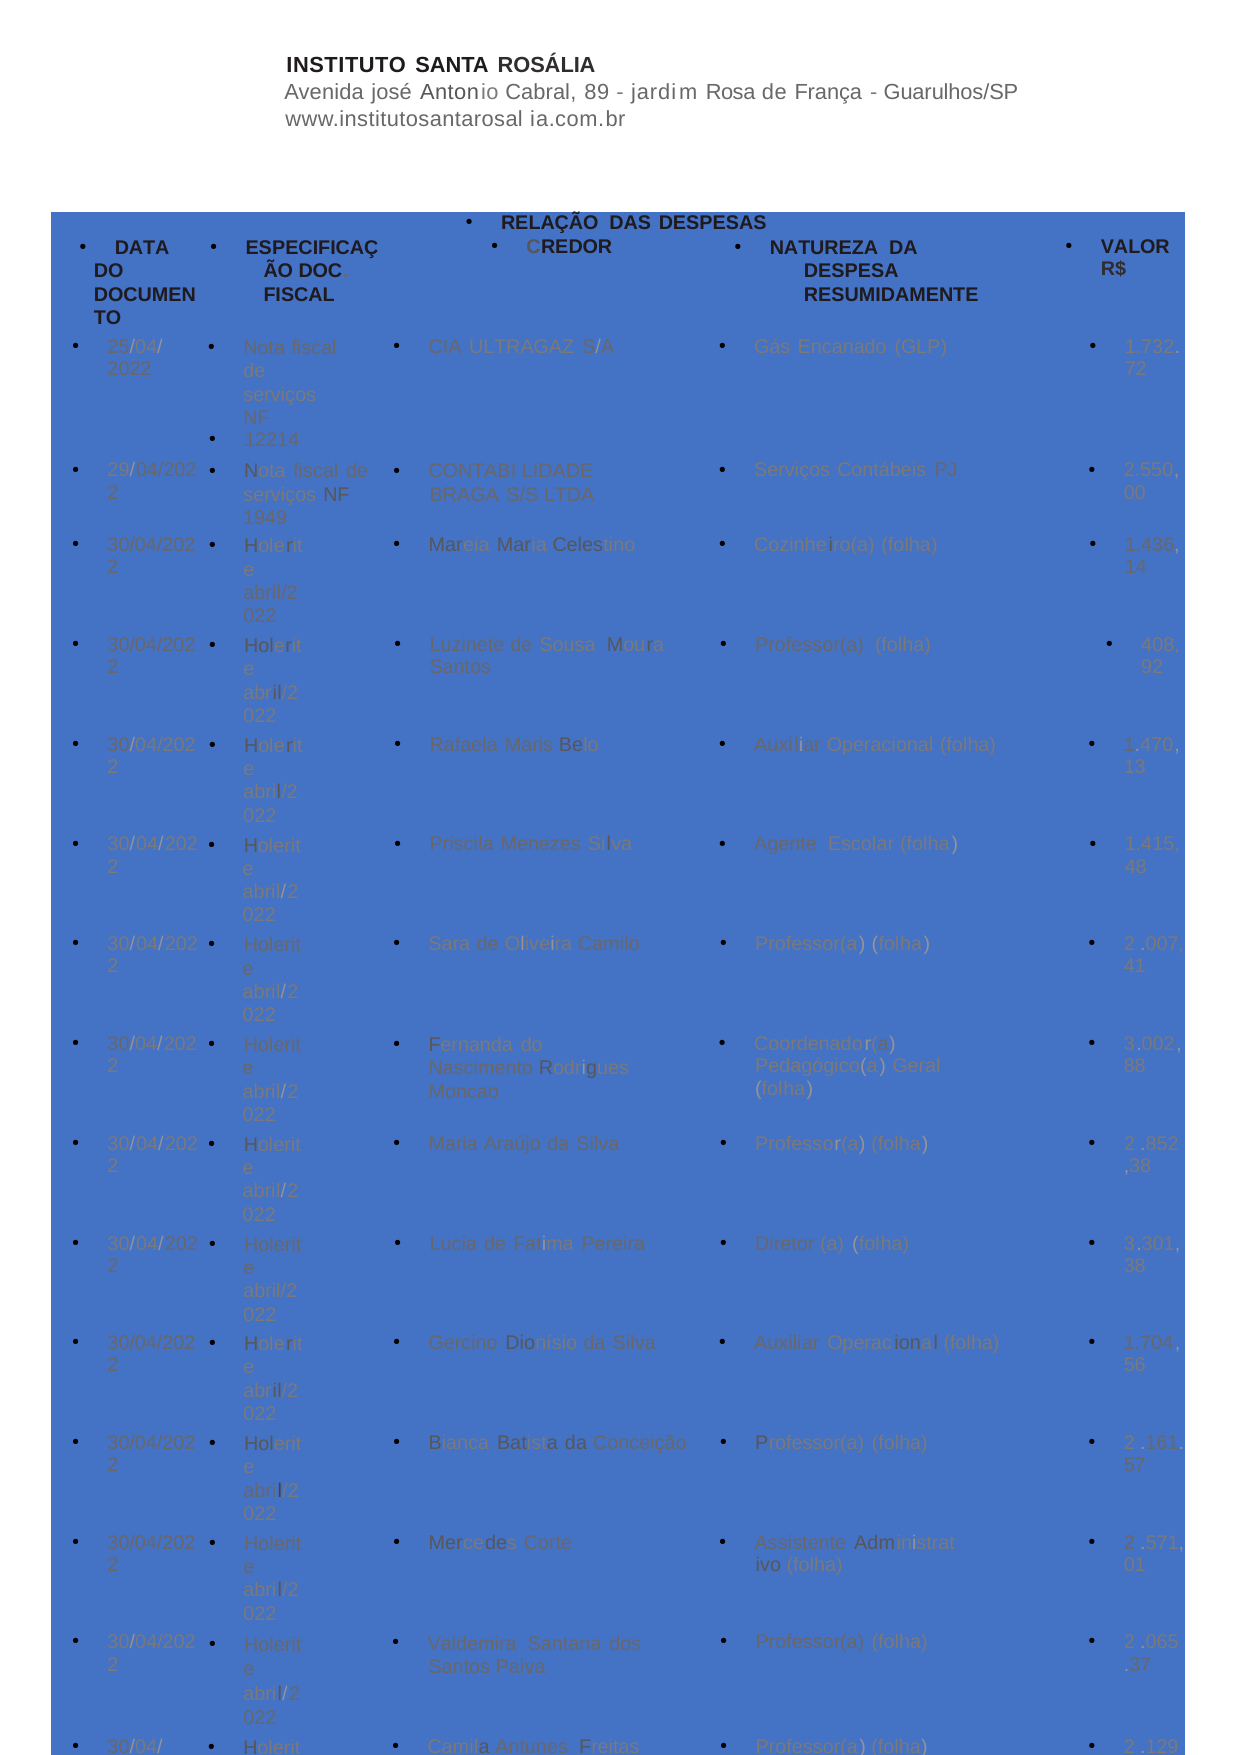

INSTITUTO SANTA ROSÁLIA
Avenida josé Antonio Cabral, 89 - jardim Rosa de França - Guarulhos/SP www.institutosantarosal ia.com.br
| RELAÇÃO DAS DESPESAS | | | | |
| --- | --- | --- | --- | --- |
| DATA DO DOCUMENTO | ESPECIFICAÇÃO DOC. FISCAL | CREDOR | NATUREZA DA DESPESA RESUMIDAMENTE | VALOR R$ |
| 25/04/ 2022 | Nota fiscal de serviços NF 12214 | CIA ULTRAGAZ S/A | Gás Encanado (GLP) | 1.732.72 |
| 29/04/2022 | Nota fiscal de serviços NF 1949 | CONTABI LIDADE BRAGA S/S LTDA | Serviços Contábeis PJ | 2.550,00 |
| 30/04/2022 | Holerite abrll/2022 | Mareia Maria Celestino | Cozinheiro(a) (folha) | 1.436,14 |
| 30/04/2022 | Holerite abril/2022 | Luzinete de Sousa Moura Santos | Professor(a) (folha) | 408,92 |
| 30/04/2022 | Holerite abril/2022 | Rafaela Maris Belo | Auxiliar Operacional (folha) | 1.470,13 |
| 30/04/2022 | Holerite abril/2022 | Priscila Menezes Silva | Agente Escolar (folha) | 1.415,48 |
| 30/04/2022 | Holerite abril/2022 | Sara de Oliveira Camilo | Professor(a) (folha) | 2 .007,41 |
| 30/04/2022 | Holerite abril/2022 | Fernanda do Nascimento Rodrigues Moncao | Coordenador(a) Pedagógico(a) Geral (folha) | 3.002,88 |
| 30/04/2022 | Holerite abril/2022 | Maria Araújo da Silva | Professor(a) (folha) | 2 .852,38 |
| 30/04/2022 | Holerite abril/2022 | Lucia de Fatima Pereira | Diretor (a) (folha) | 3.301,38 |
| 30/04/2022 | Holerite abril/2022 | Gercino Dionísio da Silva | Auxiliar Operacional (folha) | 1.704,56 |
| 30/04/2022 | Holerite abril/2022 | Bianca Batista da Conceição | Professor(a) (folha) | 2 .161.57 |
| 30/04/2022 | Holerite abril/2022 | Mercedes Corte | Assistente Administrat ivo (folha) | 2 .571,01 |
| 30/04/2022 | Holerite abril/2022 | Valdemira Santana dos Santos Paiva | Professor(a) (folha) | 2 .065 .37 |
| 30/04/ 2022 | Holerite abril/2022 | Camila Antunes Freitas | Professor(a) (folha) | 2 .129 .11 |
| 30/04/2022 | Holerite abril/2022 | Maria Josefa Lopes de Oliveira | Cozinhe1ro(a) (folha) | 1.436.14 |
| 30/04/2022 | Holerite abril/ 2022 | Patrícia Morais Ramos Corrêa | Professor(a) (folha) | 2.593 .97 |
| 30/04/2022 | Holerite abril/2022 | Fernanda Rodrigues de Souza | Professor(a) (folha) | 2 .027,29 |
| 30/04/2022 | Holerite abril/2022 | Alice Mary Pacheco Canuto | Professor(a) (folha) | 2.149 ,23 |
| 30/04/2022 | Holerite abril/2022 | Mariana Proença Costa | Professor(a) (folha) | 2.149 .23 |
| 30/04/2022 | Holerite abril/2022 | Daiana de Lima Alves de Jesus | Professor(a) (folha) | 2.027 ,29 |
P:>n 0 1 ?